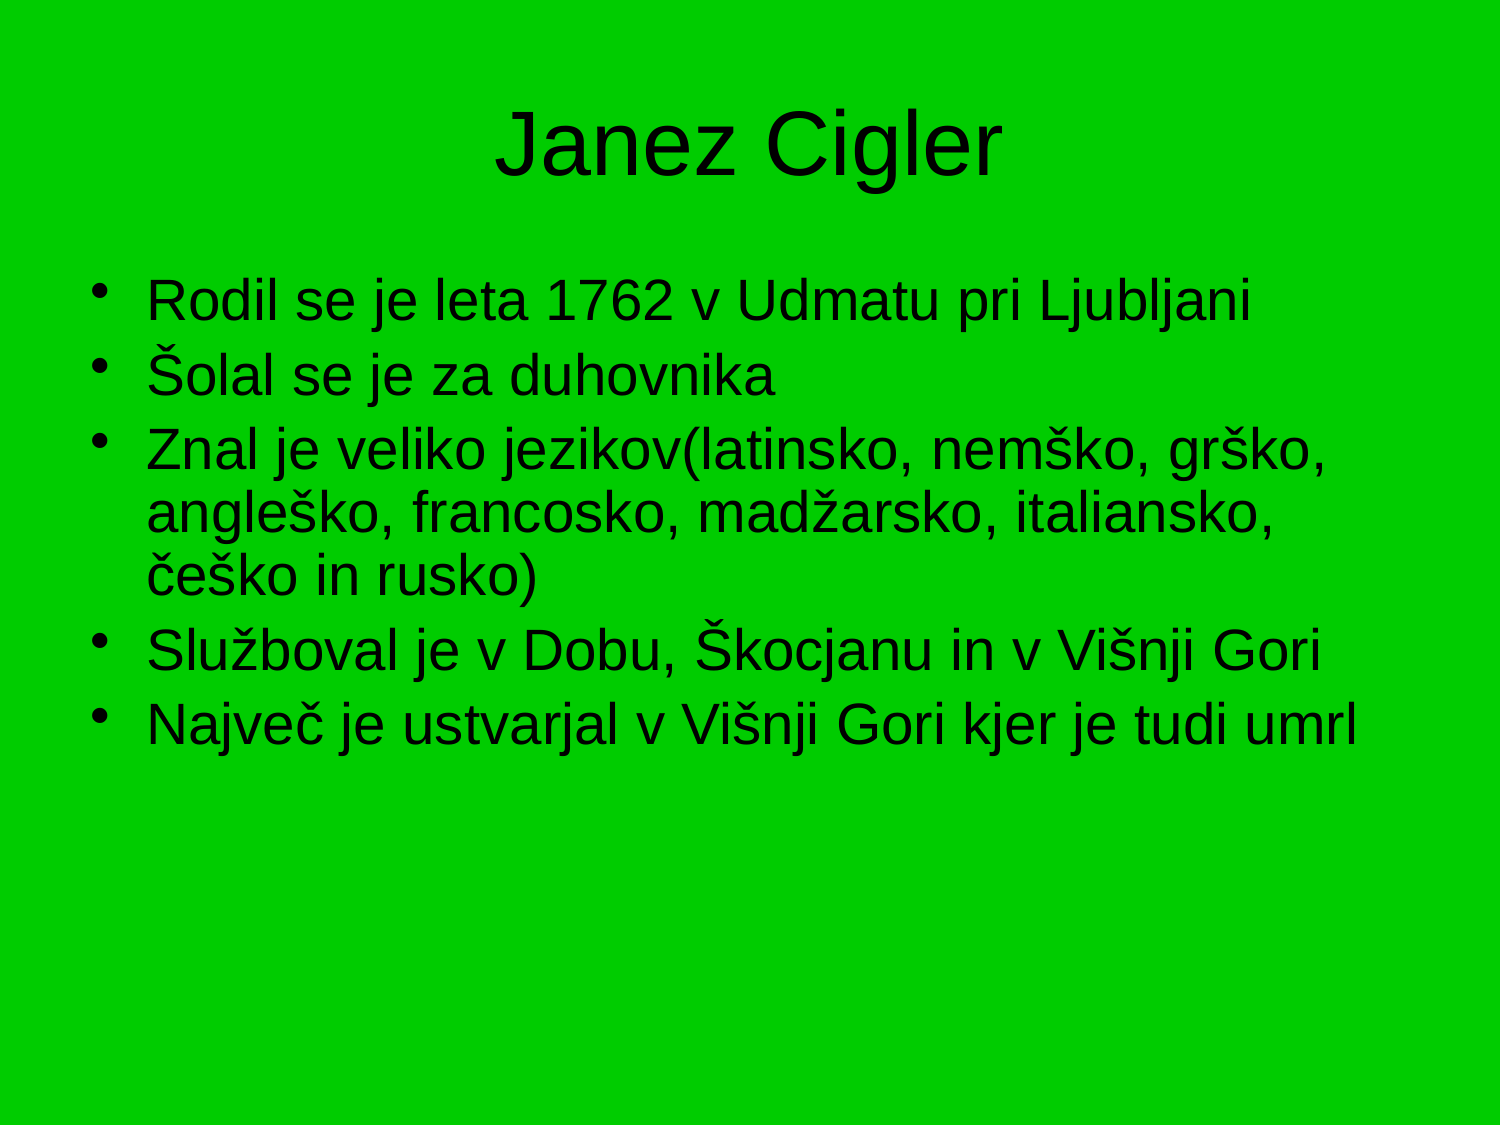

# Janez Cigler
Rodil se je leta 1762 v Udmatu pri Ljubljani
Šolal se je za duhovnika
Znal je veliko jezikov(latinsko, nemško, grško, angleško, francosko, madžarsko, italiansko, češko in rusko)
Služboval je v Dobu, Škocjanu in v Višnji Gori
Največ je ustvarjal v Višnji Gori kjer je tudi umrl